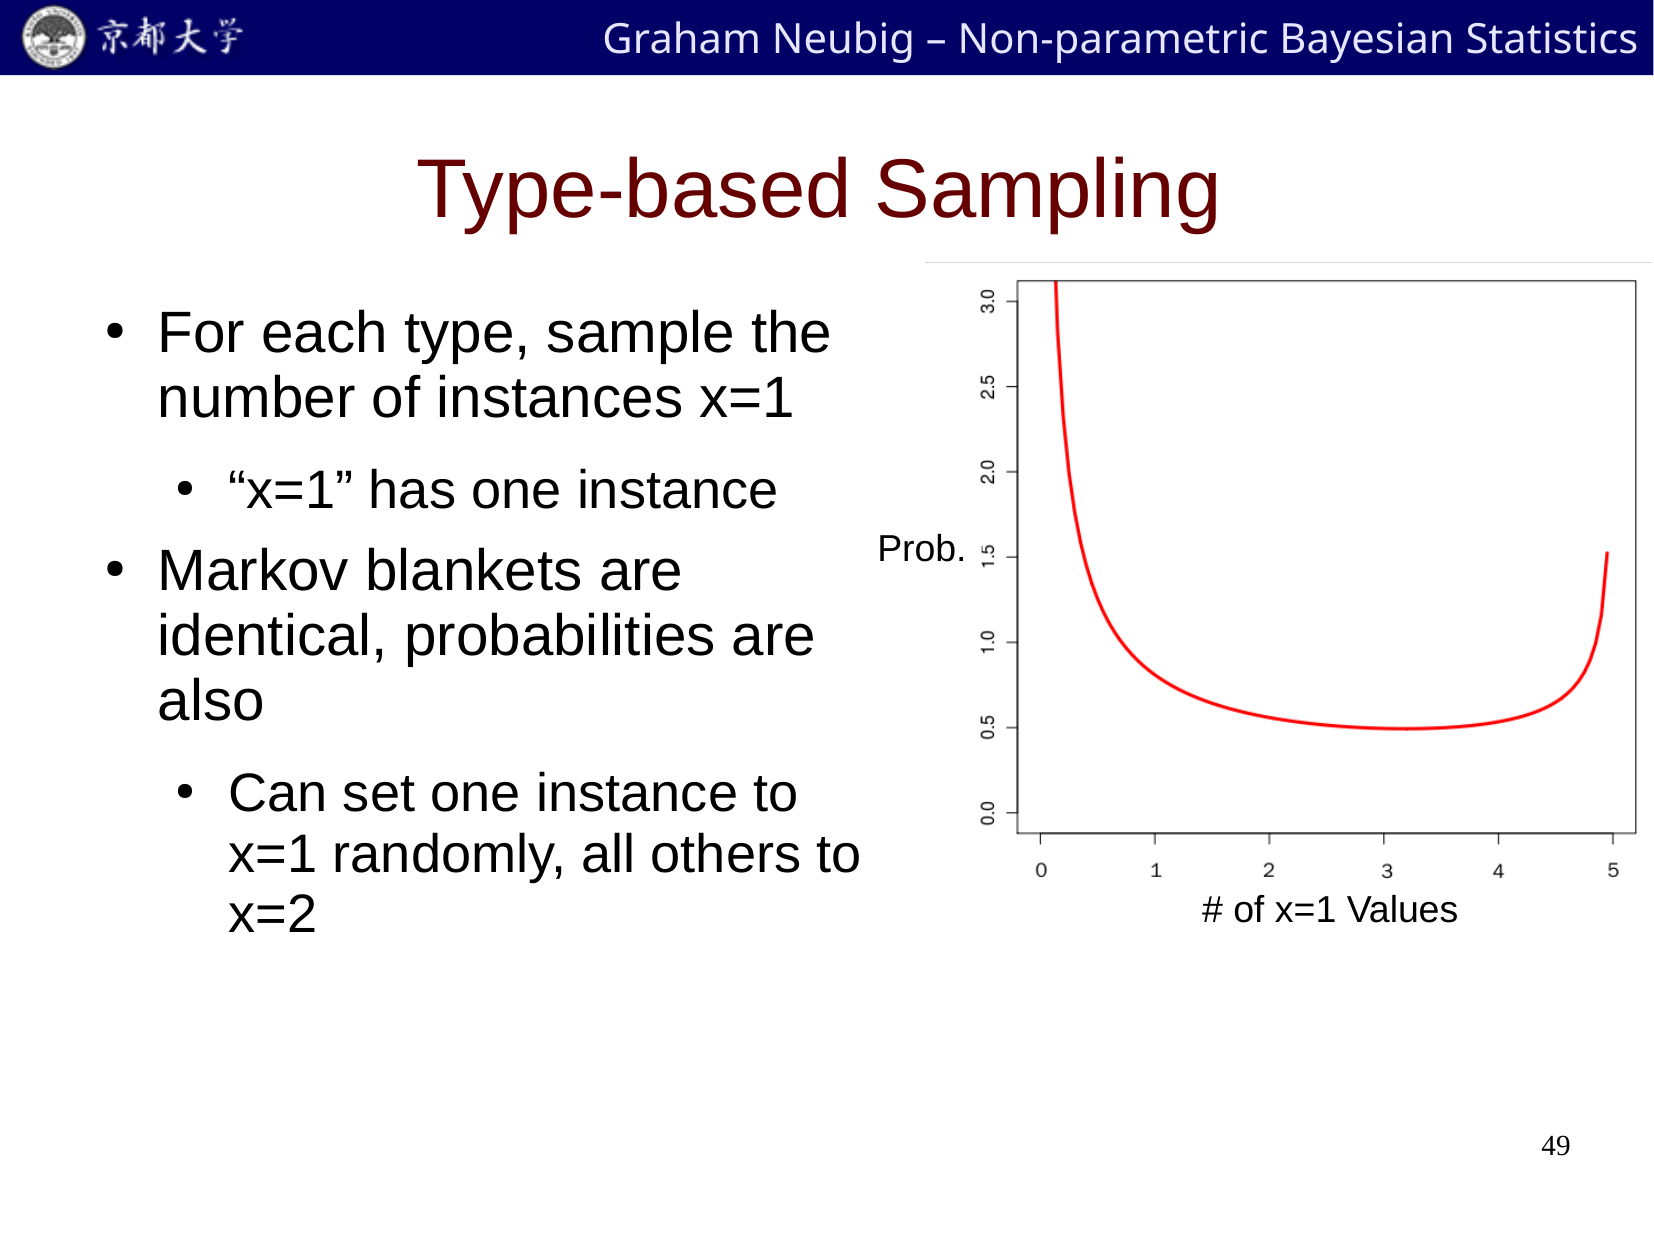

# Type-based Sampling
For each type, sample the number of instances x=1
“x=1” has one instance
Markov blankets are identical, probabilities are also
Can set one instance to x=1 randomly, all others to x=2
Prob.
# of x=1 Values
49